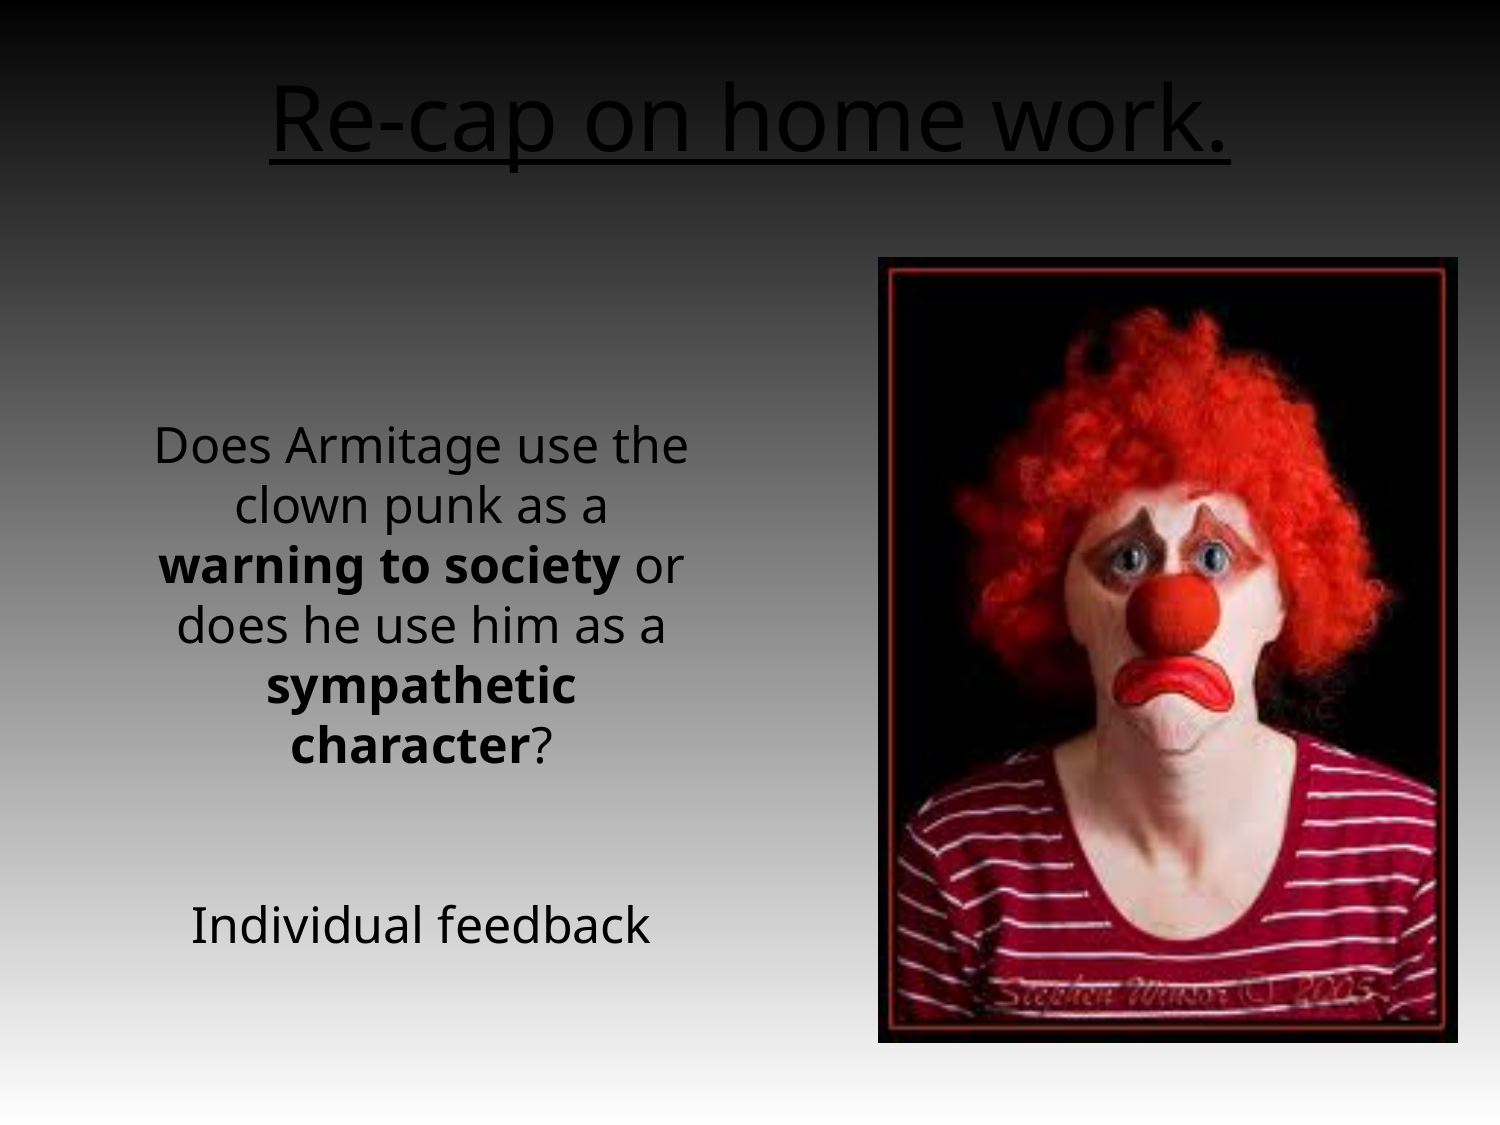

# Re-cap on home work.
Does Armitage use the clown punk as a warning to society or does he use him as a sympathetic character?
Individual feedback